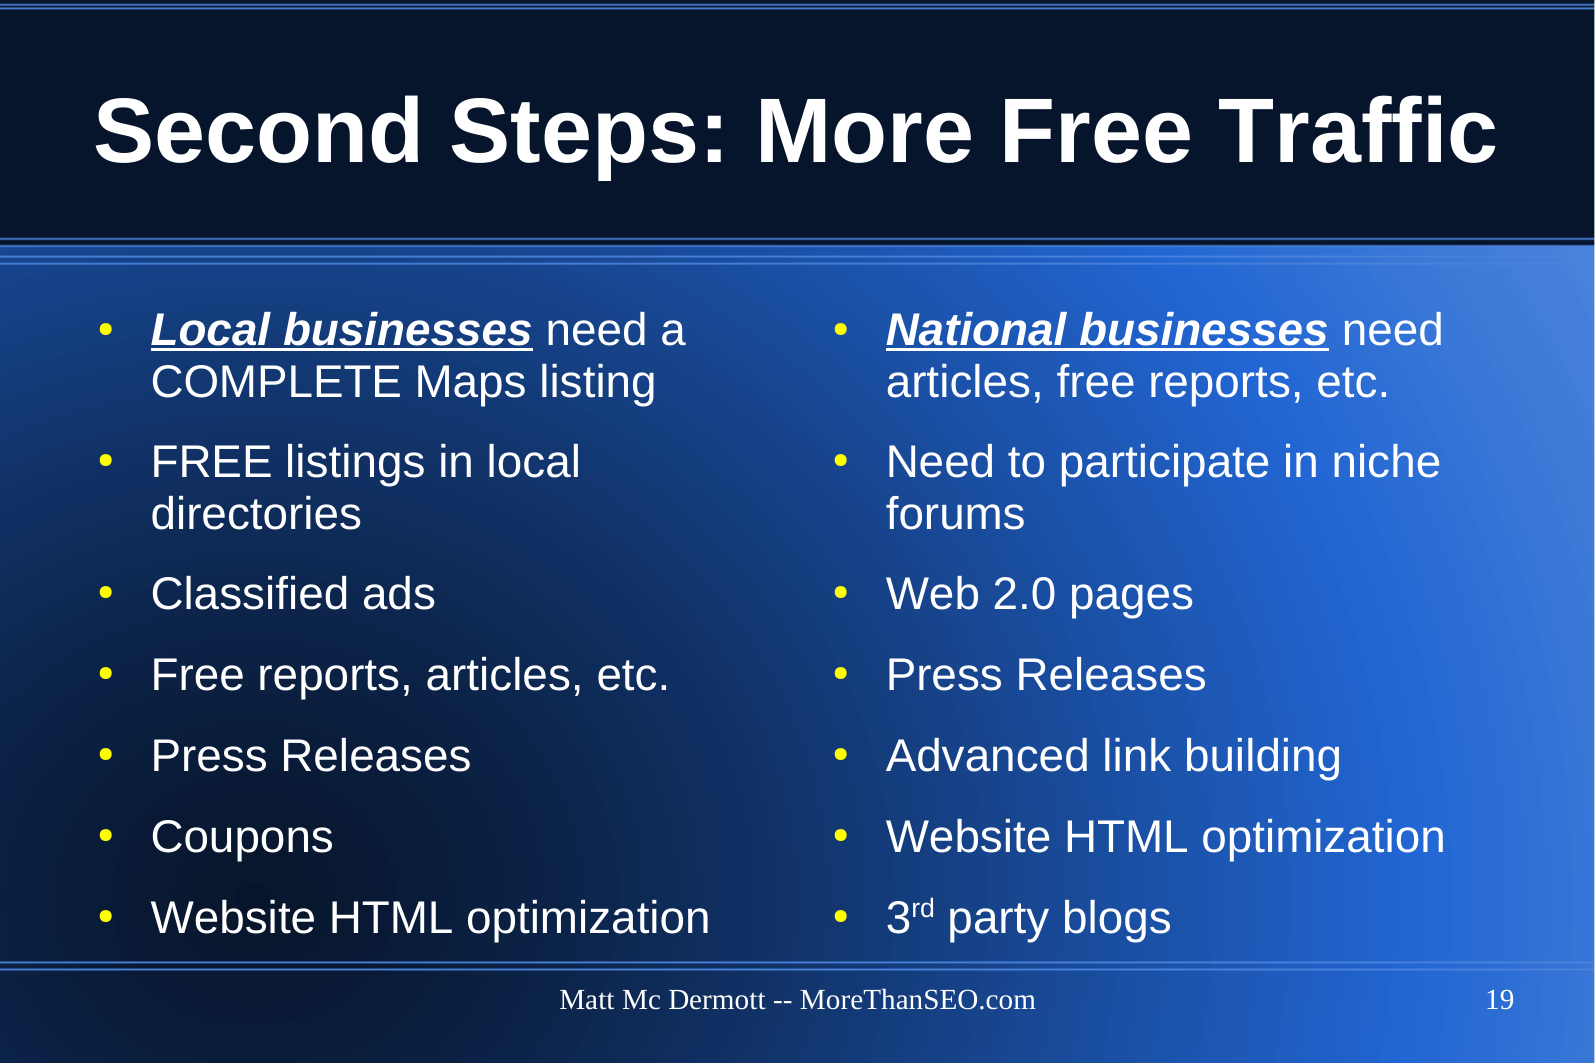

# Second Steps: More Free Traffic
Local businesses need a COMPLETE Maps listing
FREE listings in local directories
Classified ads
Free reports, articles, etc.
Press Releases
Coupons
Website HTML optimization
National businesses need articles, free reports, etc.
Need to participate in niche forums
Web 2.0 pages
Press Releases
Advanced link building
Website HTML optimization
3rd party blogs
Matt Mc Dermott -- MoreThanSEO.com
19